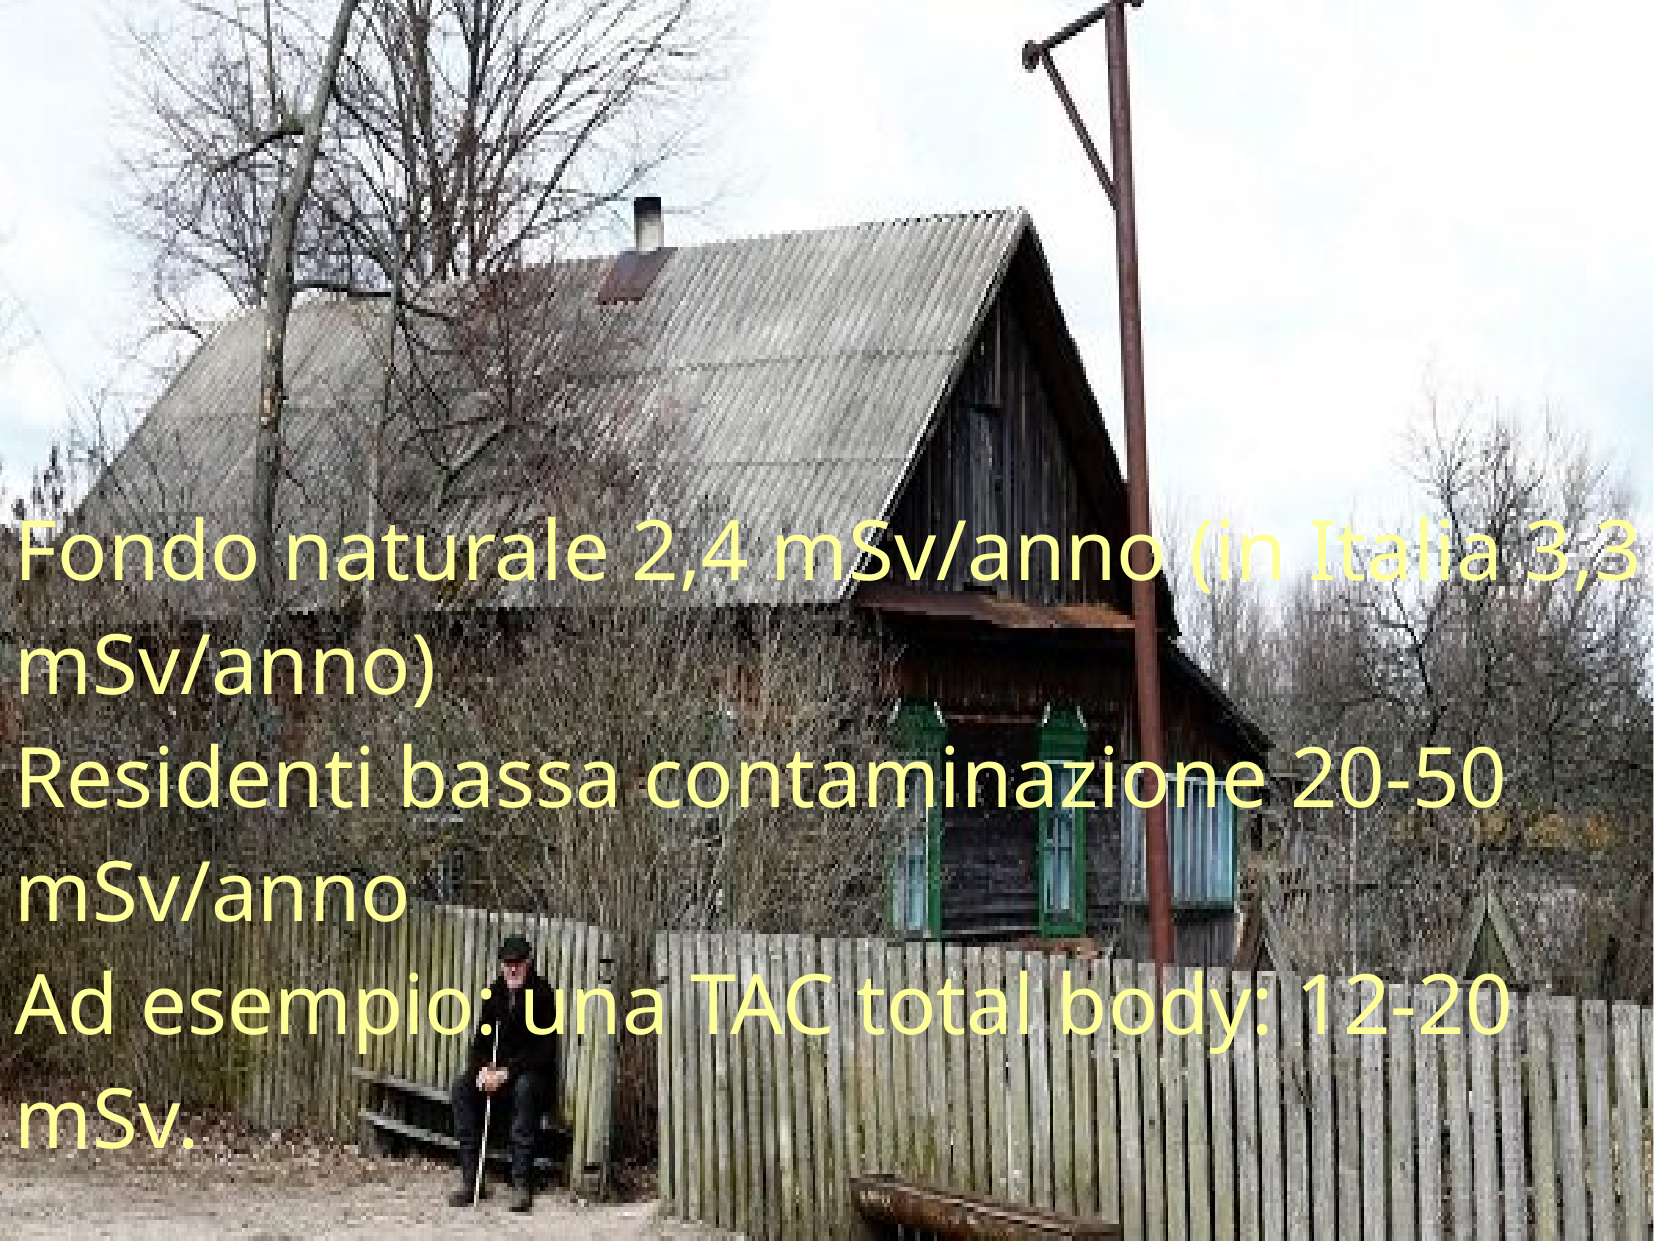

Fondo naturale 2,4 mSv/anno (in Italia 3,3 mSv/anno)
Residenti bassa contaminazione 20-50 mSv/anno
Ad esempio: una TAC total body: 12-20 mSv.